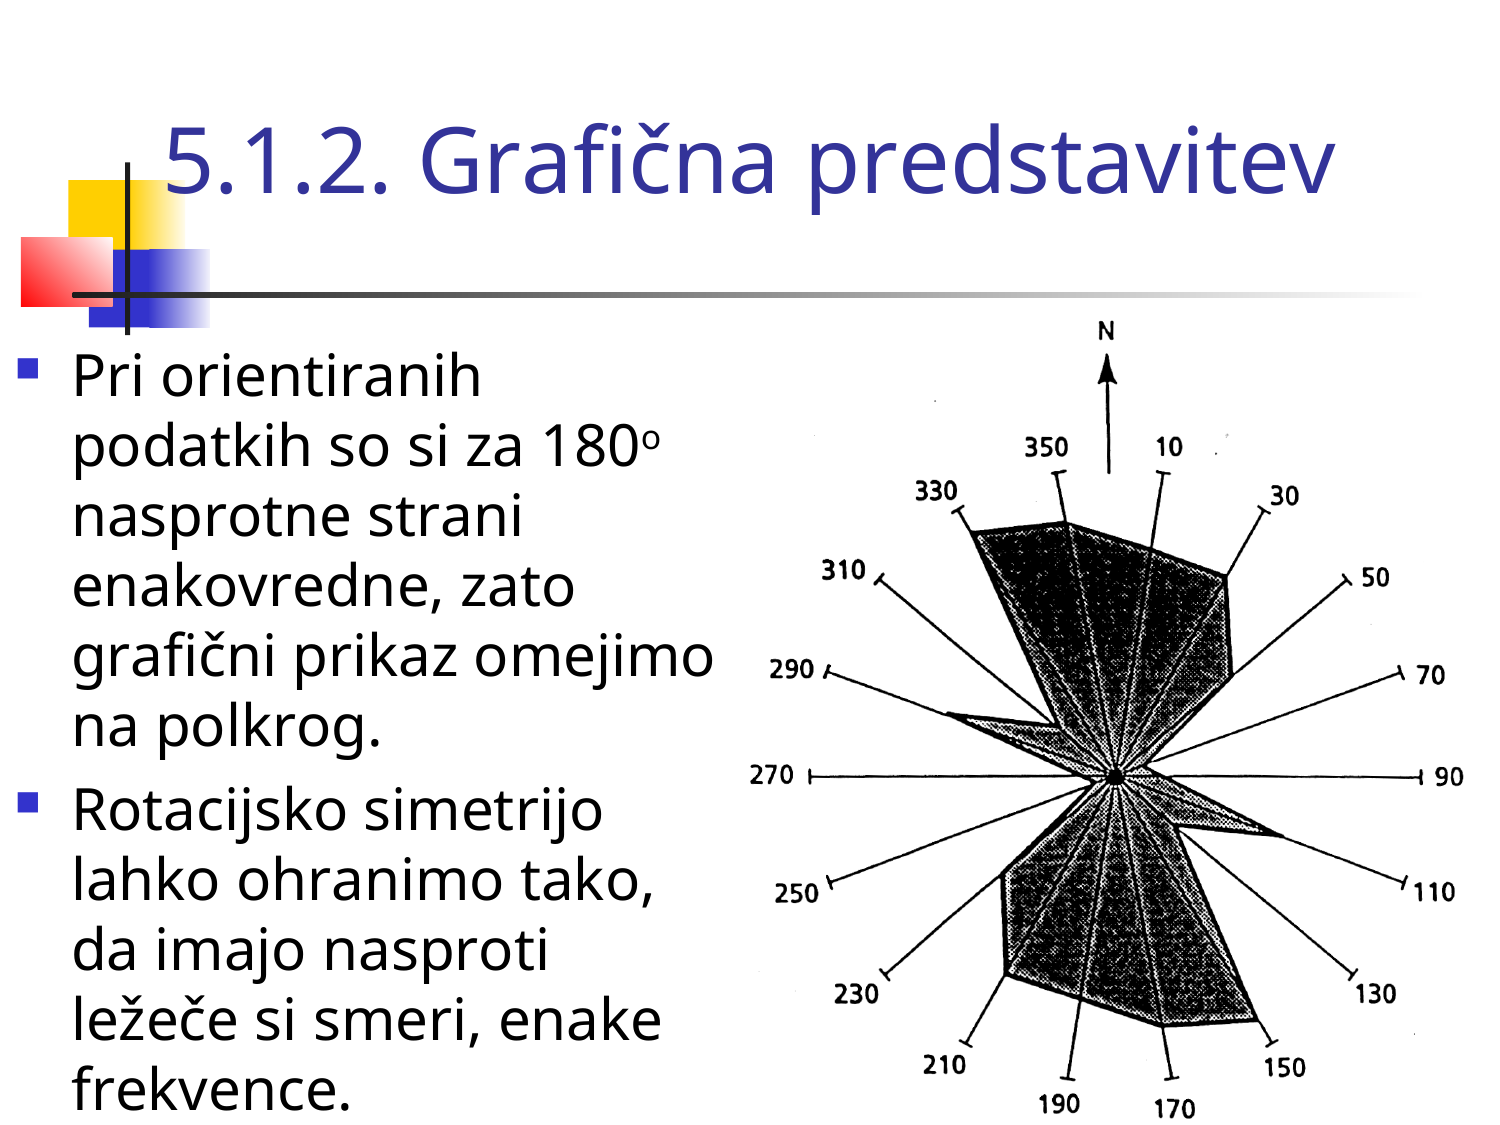

# 5.1.2. Grafična predstavitev
Pri orientiranih podatkih so si za 180o nasprotne strani enakovredne, zato grafični prikaz omejimo na polkrog.
Rotacijsko simetrijo lahko ohranimo tako, da imajo nasproti ležeče si smeri, enake frekvence.